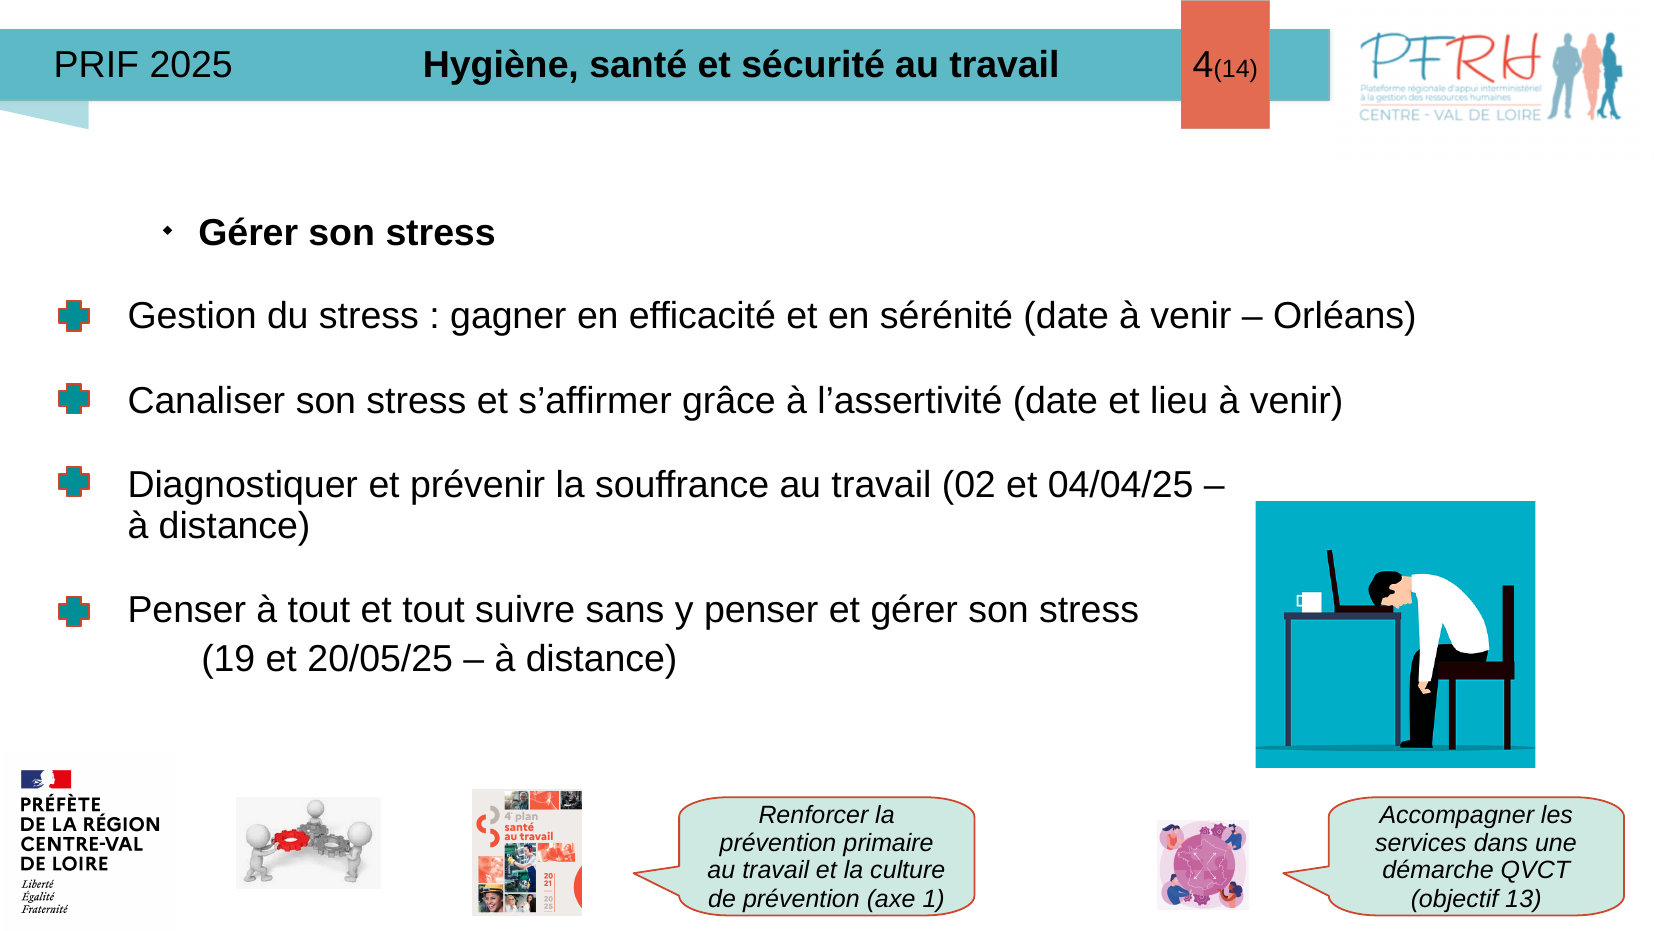

4(14)
PRIF 2025			Hygiène, santé et sécurité au travail
Gérer son stress
Gestion du stress : gagner en efficacité et en sérénité (date à venir – Orléans)
Canaliser son stress et s’affirmer grâce à l’assertivité (date et lieu à venir)
Diagnostiquer et prévenir la souffrance au travail (02 et 04/04/25 –
à distance)
Penser à tout et tout suivre sans y penser et gérer son stress
	(19 et 20/05/25 – à distance)
Renforcer la prévention primaire au travail et la culture de prévention (axe 1)
Accompagner les services dans une démarche QVCT (objectif 13)